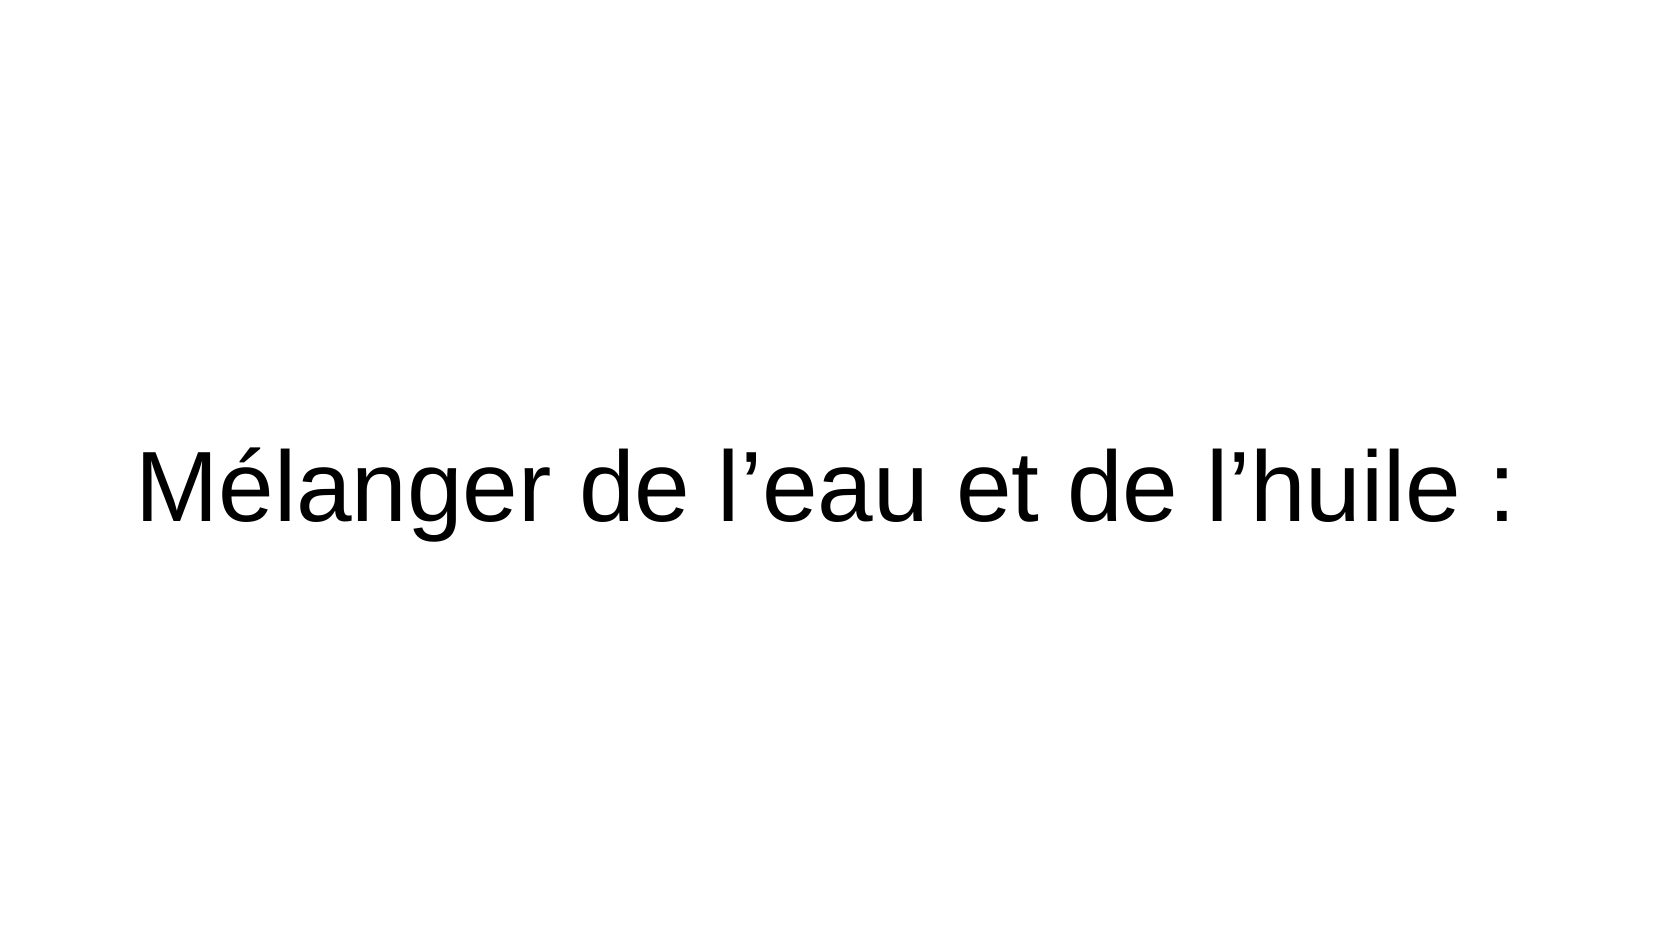

# Mélanger de l’eau et de l’huile :